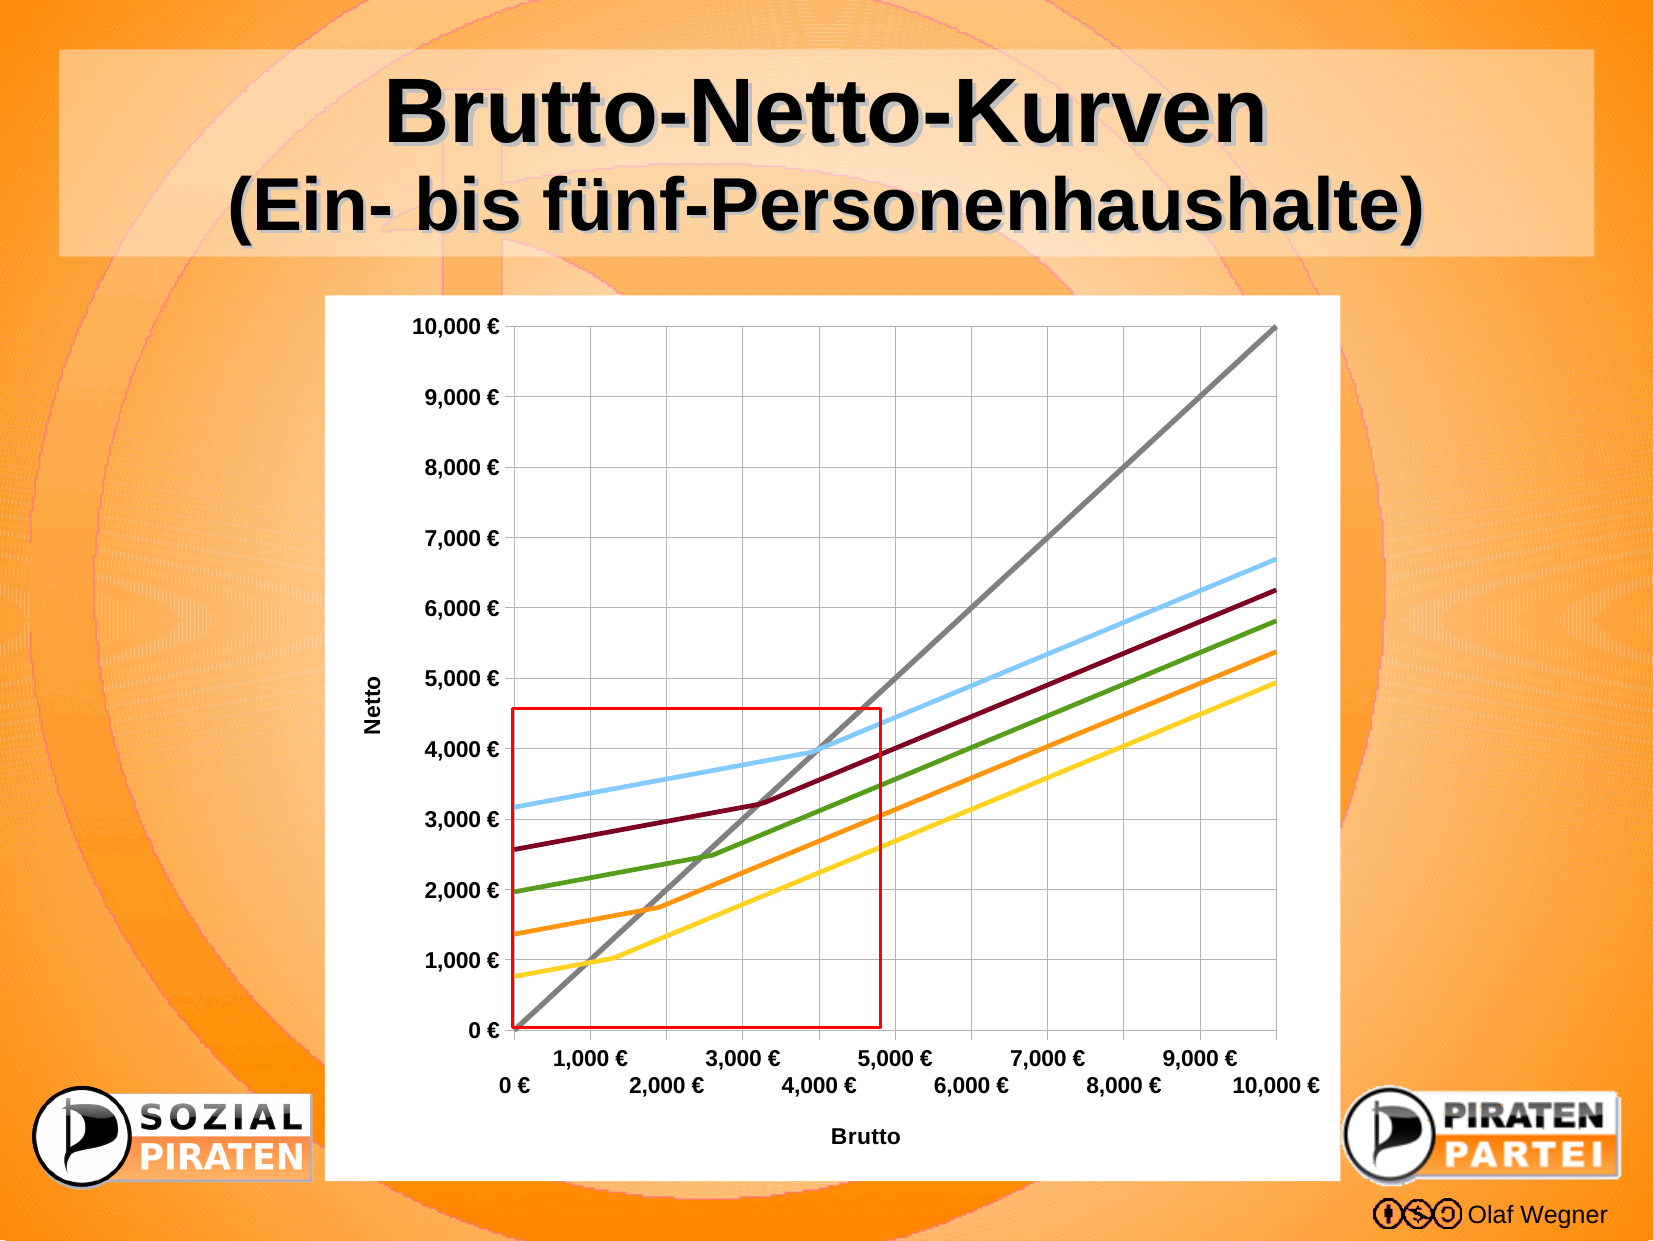

# Brutto-Netto-Kurven (Ein- bis fünf-Personenhaushalte)
### Chart
| Category | 1-Personen | 5-Personen | 4-Personen | 2-Personen | 3-Personen | |
|---|---|---|---|---|---|---|
Olaf Wegner